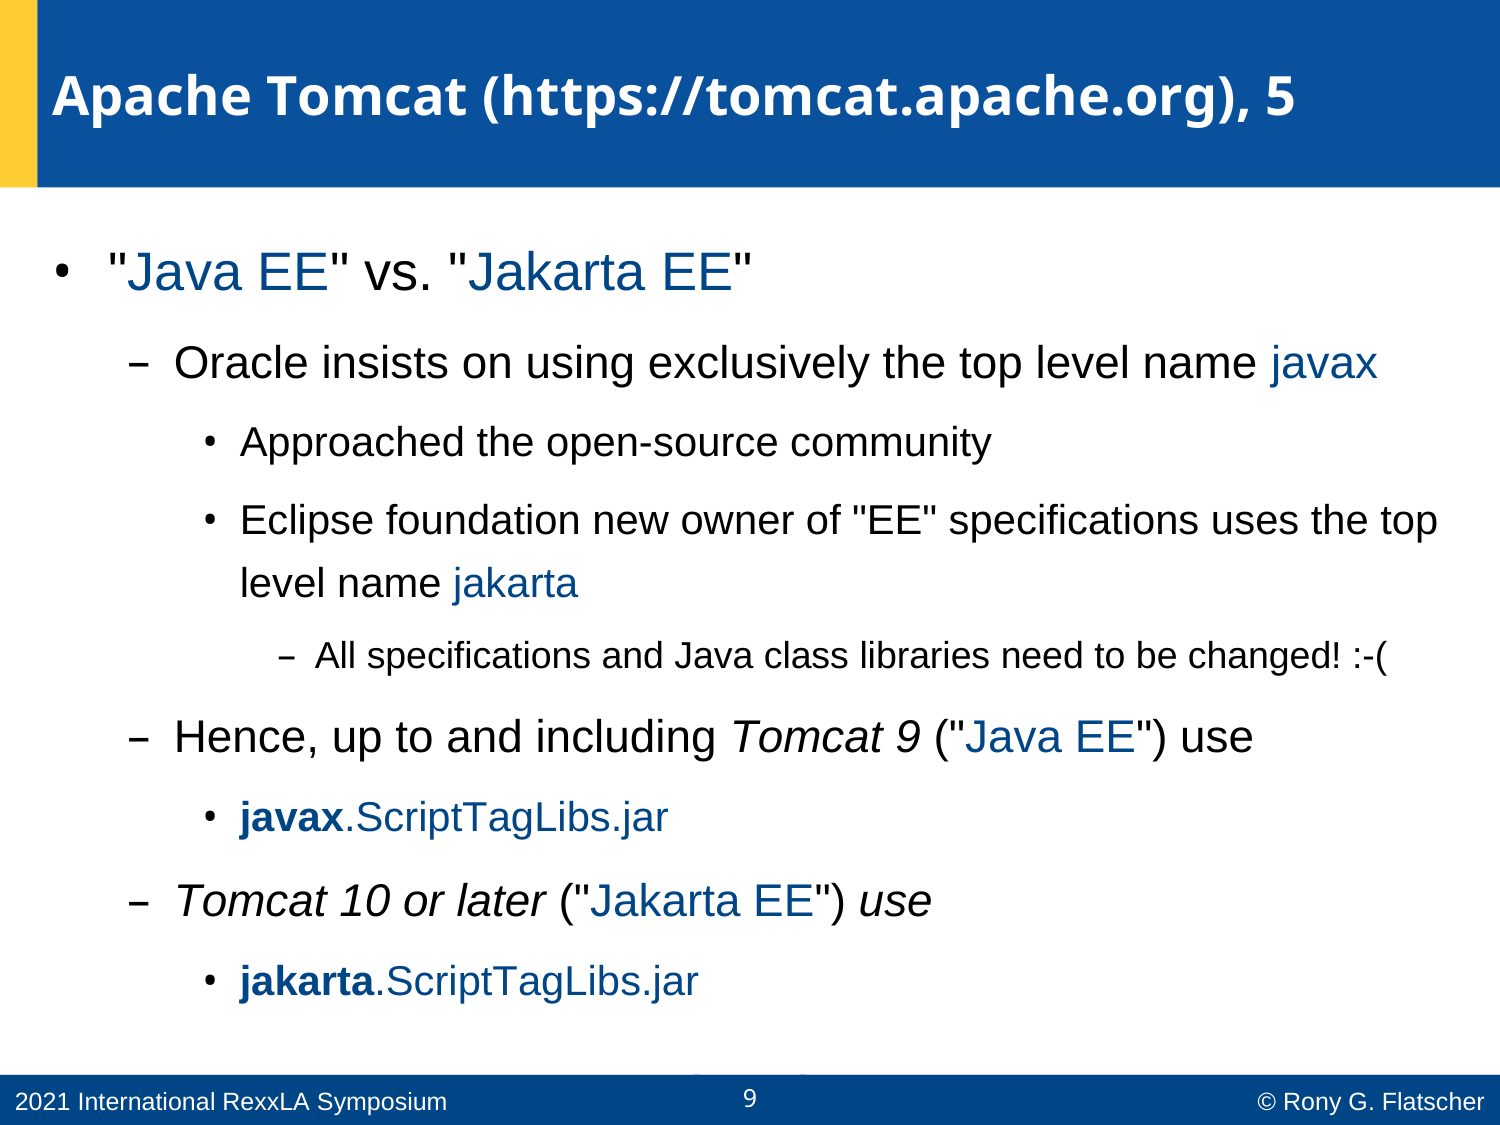

# Apache Tomcat (https://tomcat.apache.org), 5
"Java EE" vs. "Jakarta EE"
Oracle insists on using exclusively the top level name javax
Approached the open-source community
Eclipse foundation new owner of "EE" specifications uses the top level name jakarta
All specifications and Java class libraries need to be changed! :-(
Hence, up to and including Tomcat 9 ("Java EE") use
javax.ScriptTagLibs.jar
Tomcat 10 or later ("Jakarta EE") use
jakarta.ScriptTagLibs.jar